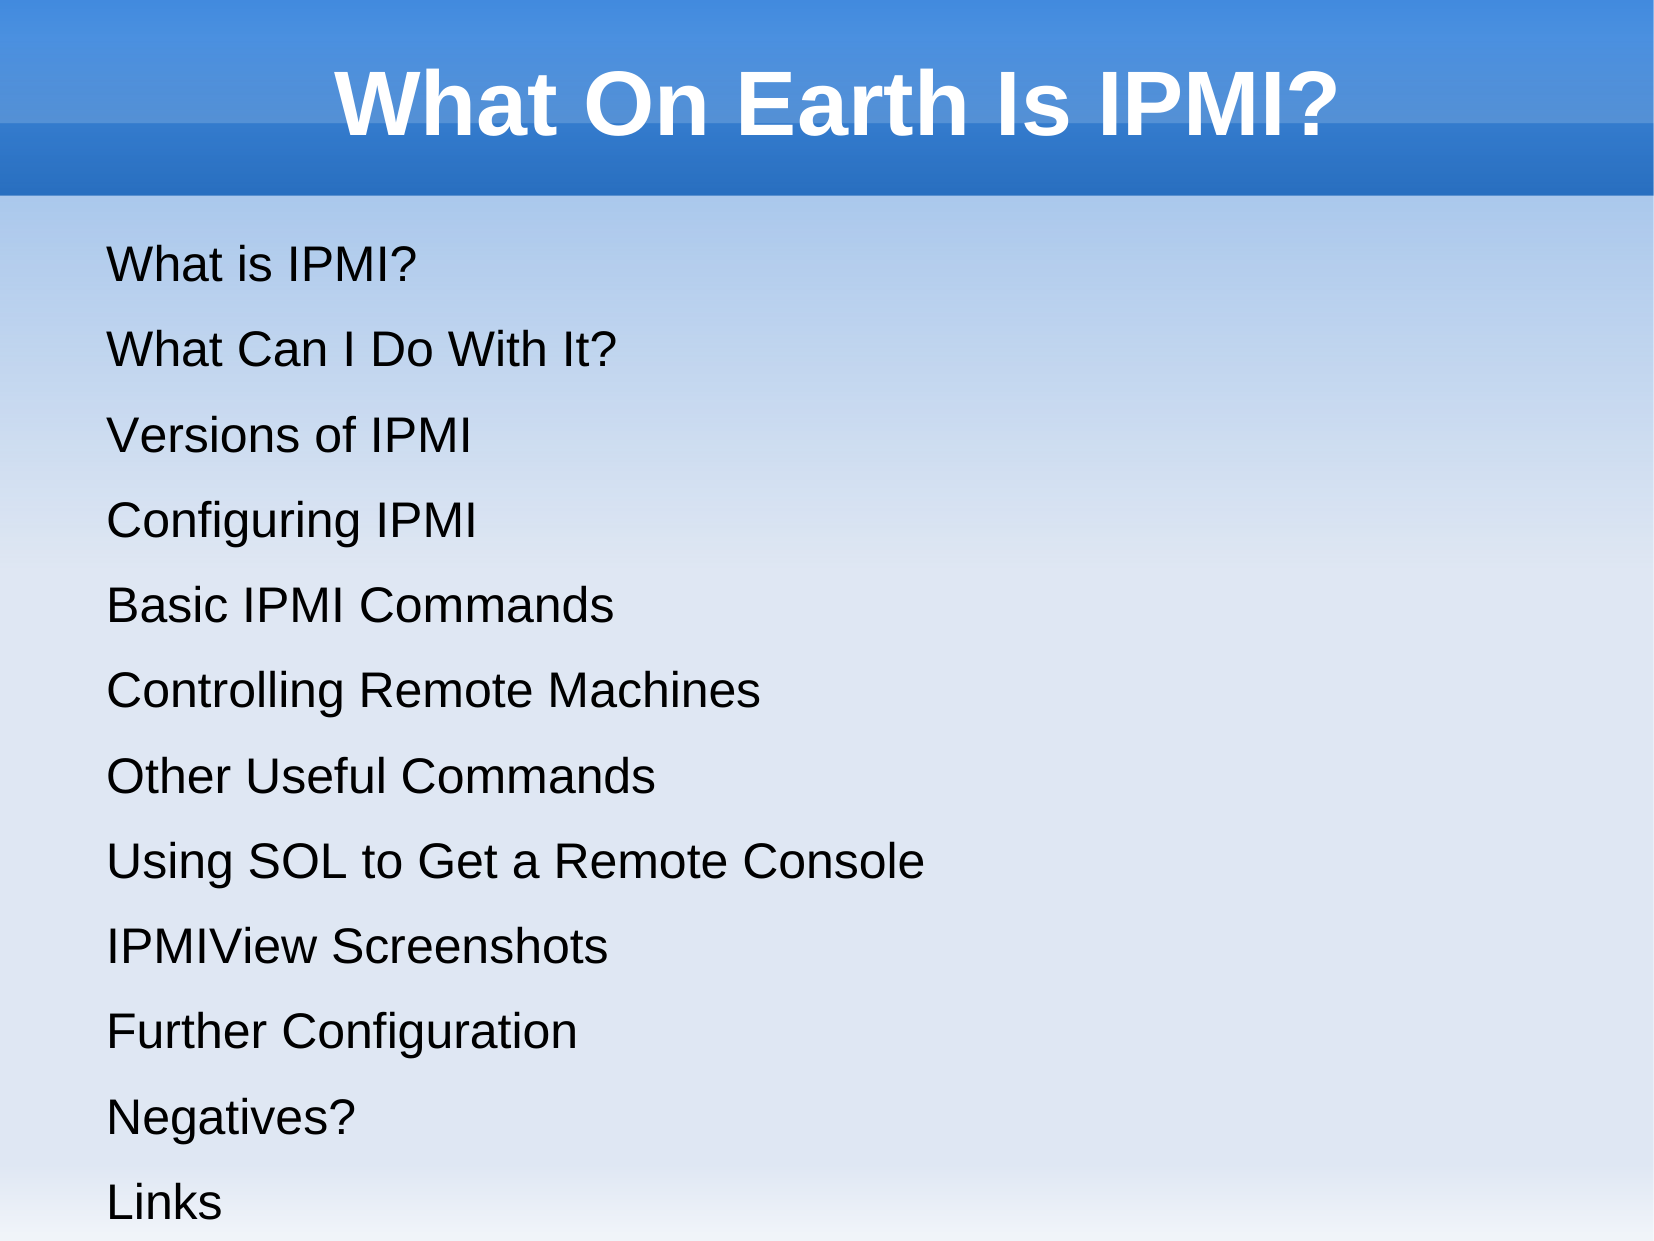

# What On Earth Is IPMI?
What is IPMI?
What Can I Do With It?
Versions of IPMI
Configuring IPMI
Basic IPMI Commands
Controlling Remote Machines
Other Useful Commands
Using SOL to Get a Remote Console
IPMIView Screenshots
Further Configuration
Negatives?
Links